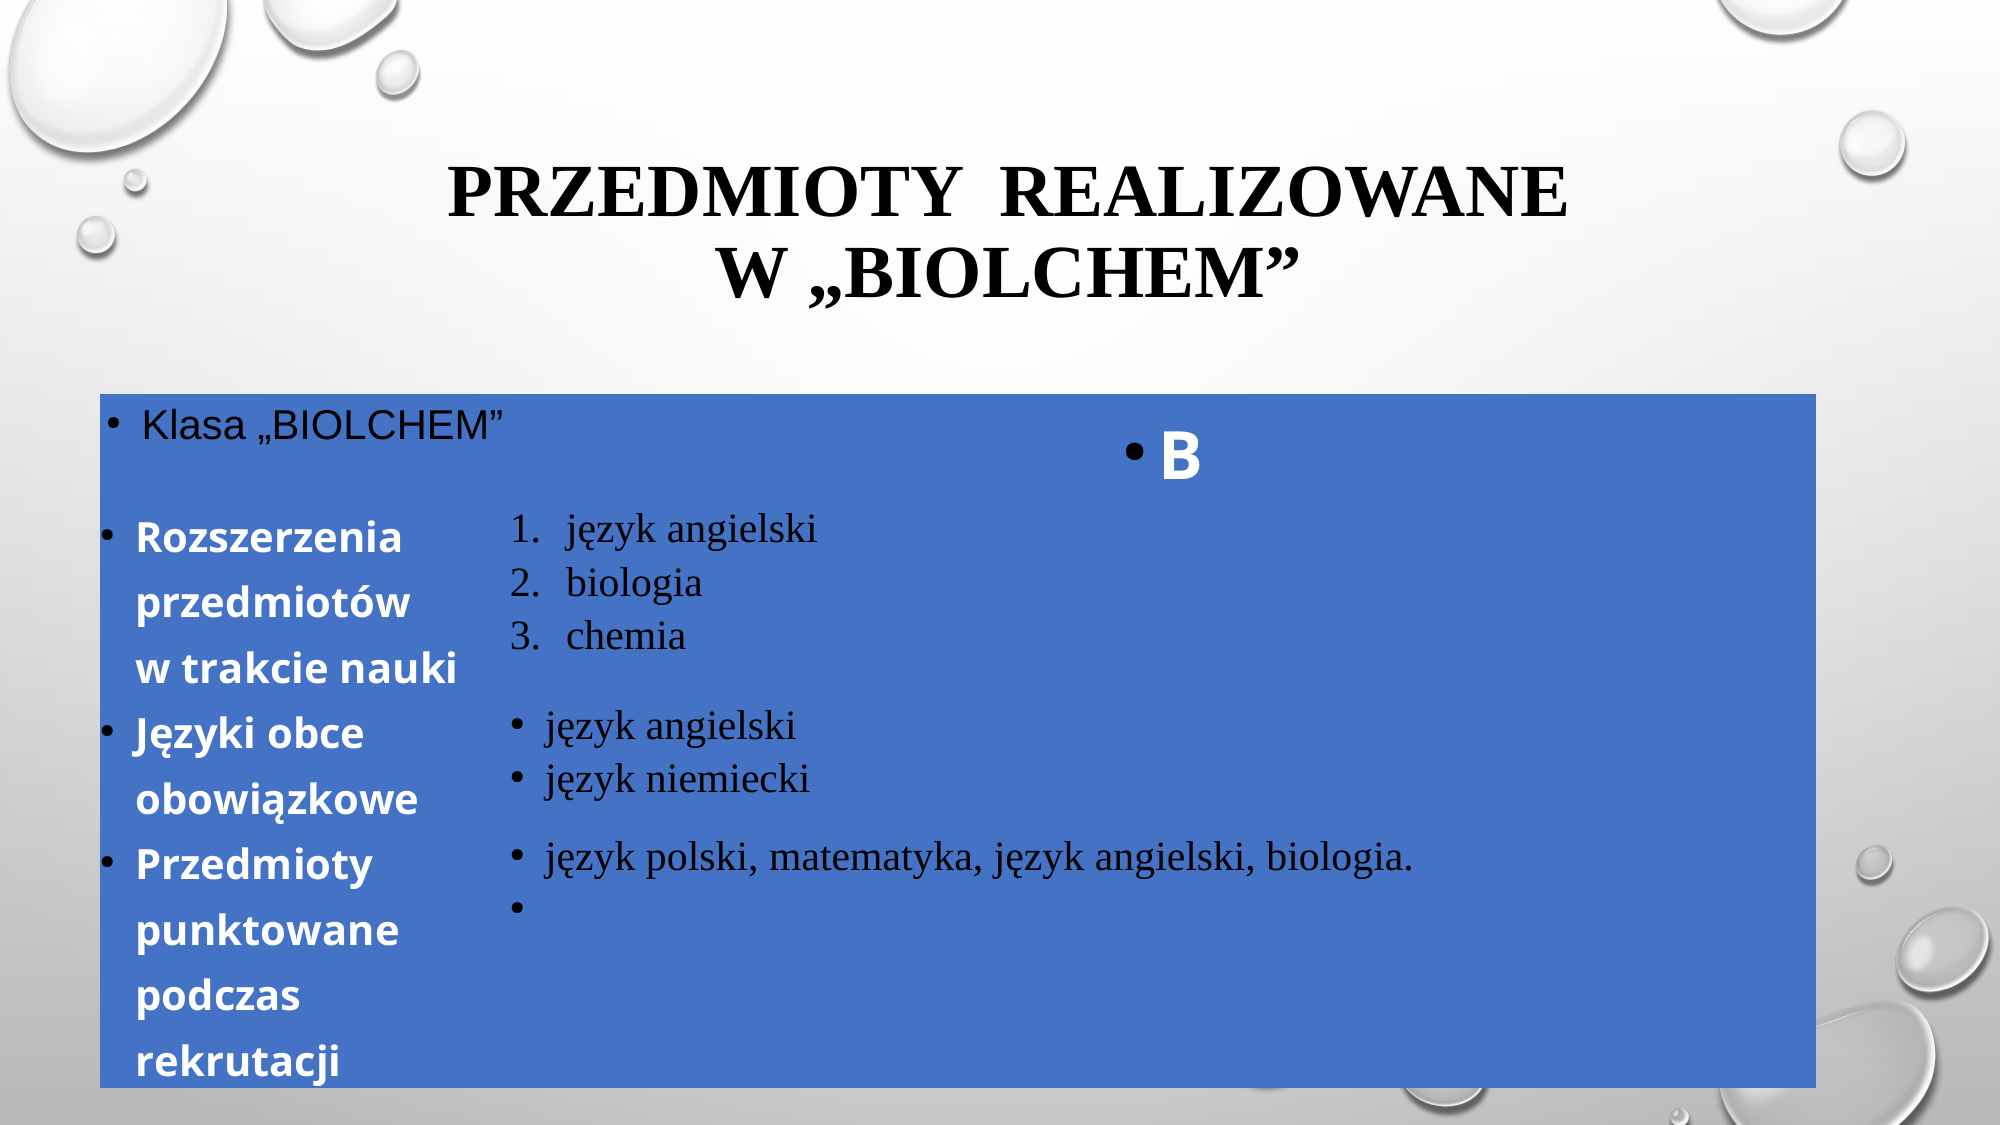

# Przedmioty realizowane w „BIOLCHEM”
| Klasa „BIOLCHEM” | B |
| --- | --- |
| Rozszerzenia przedmiotów w trakcie nauki | język angielski biologia chemia |
| Języki obce obowiązkowe | język angielski język niemiecki |
| Przedmioty punktowane podczas rekrutacji | język polski, matematyka, język angielski, biologia. |